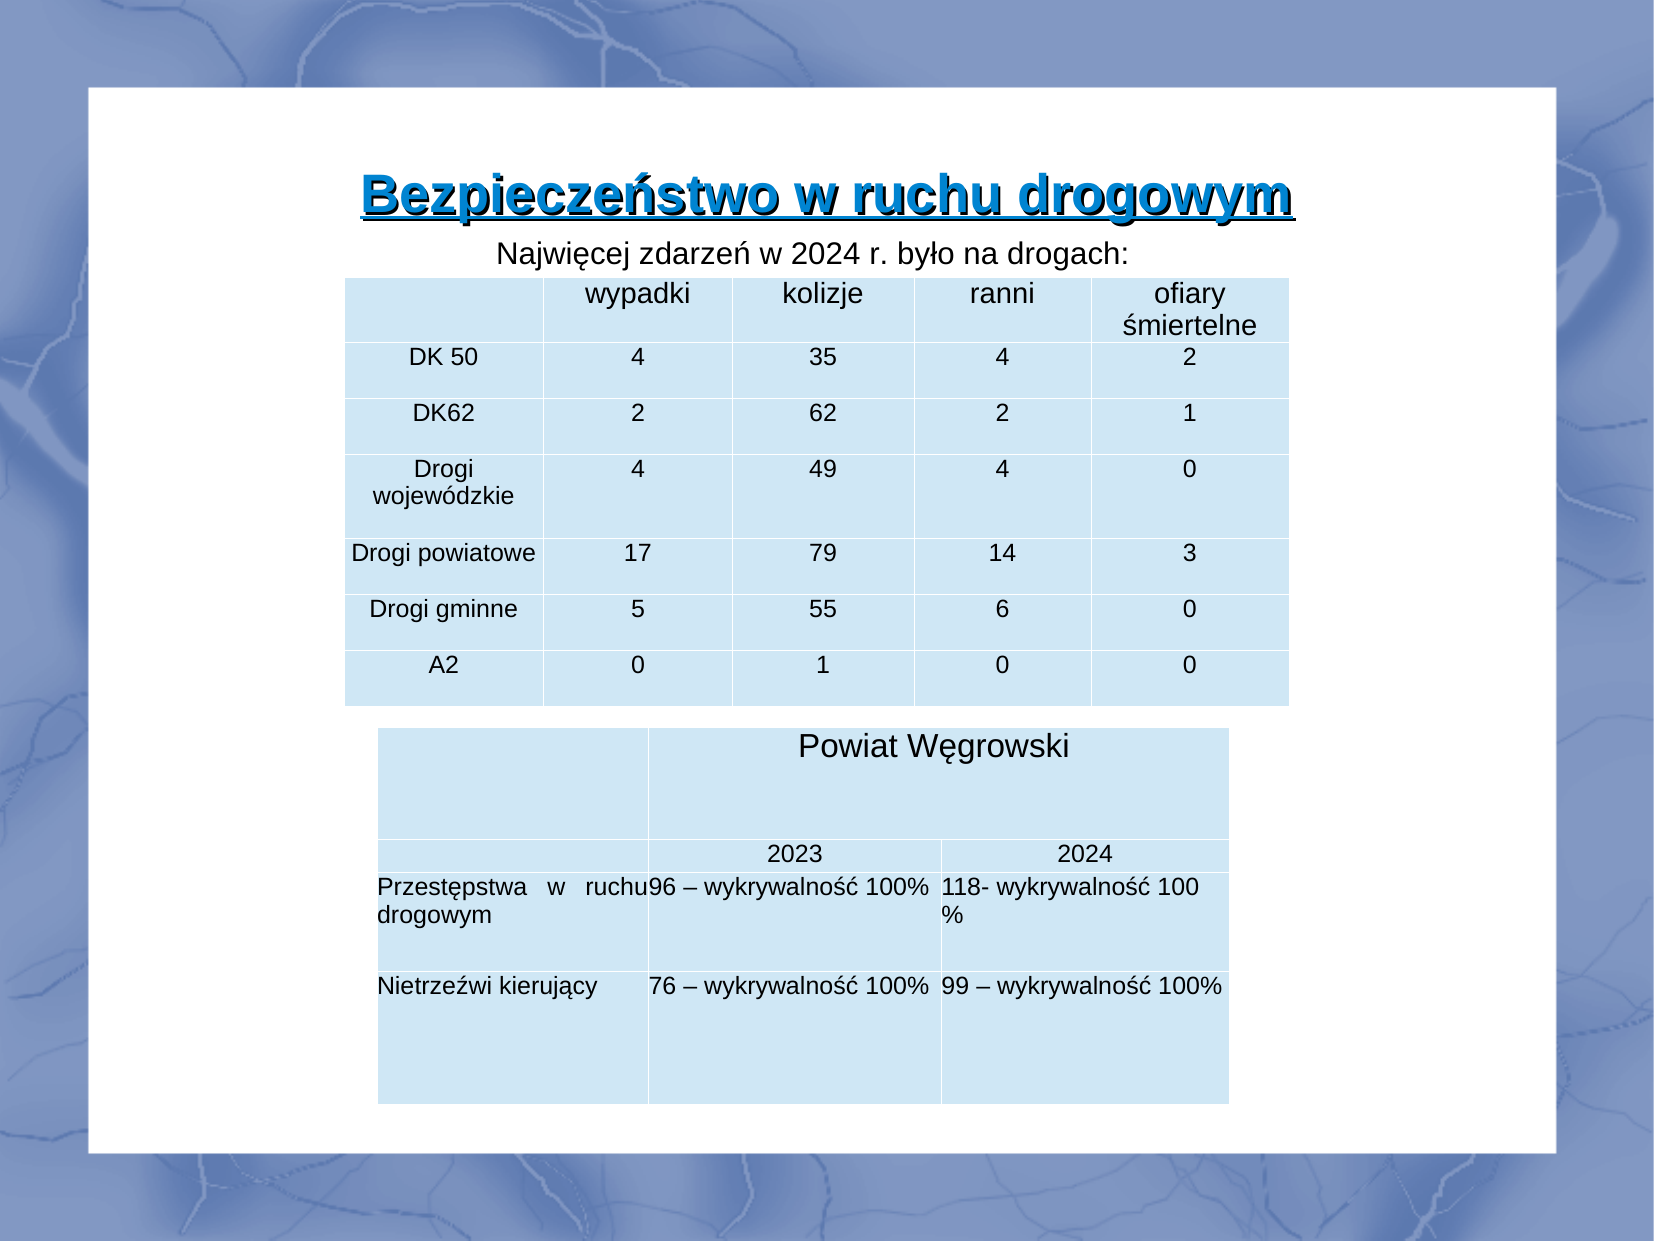

# Bezpieczeństwo w ruchu drogowym
Najwięcej zdarzeń w 2024 r. było na drogach:
| | wypadki | kolizje | ranni | ofiary śmiertelne |
| --- | --- | --- | --- | --- |
| DK 50 | 4 | 35 | 4 | 2 |
| DK62 | 2 | 62 | 2 | 1 |
| Drogi wojewódzkie | 4 | 49 | 4 | 0 |
| Drogi powiatowe | 17 | 79 | 14 | 3 |
| Drogi gminne | 5 | 55 | 6 | 0 |
| A2 | 0 | 1 | 0 | 0 |
| | Powiat Węgrowski | |
| --- | --- | --- |
| | 2023 | 2024 |
| Przestępstwa w ruchu drogowym | 96 – wykrywalność 100% | 118- wykrywalność 100 % |
| Nietrzeźwi kierujący | 76 – wykrywalność 100% | 99 – wykrywalność 100% |